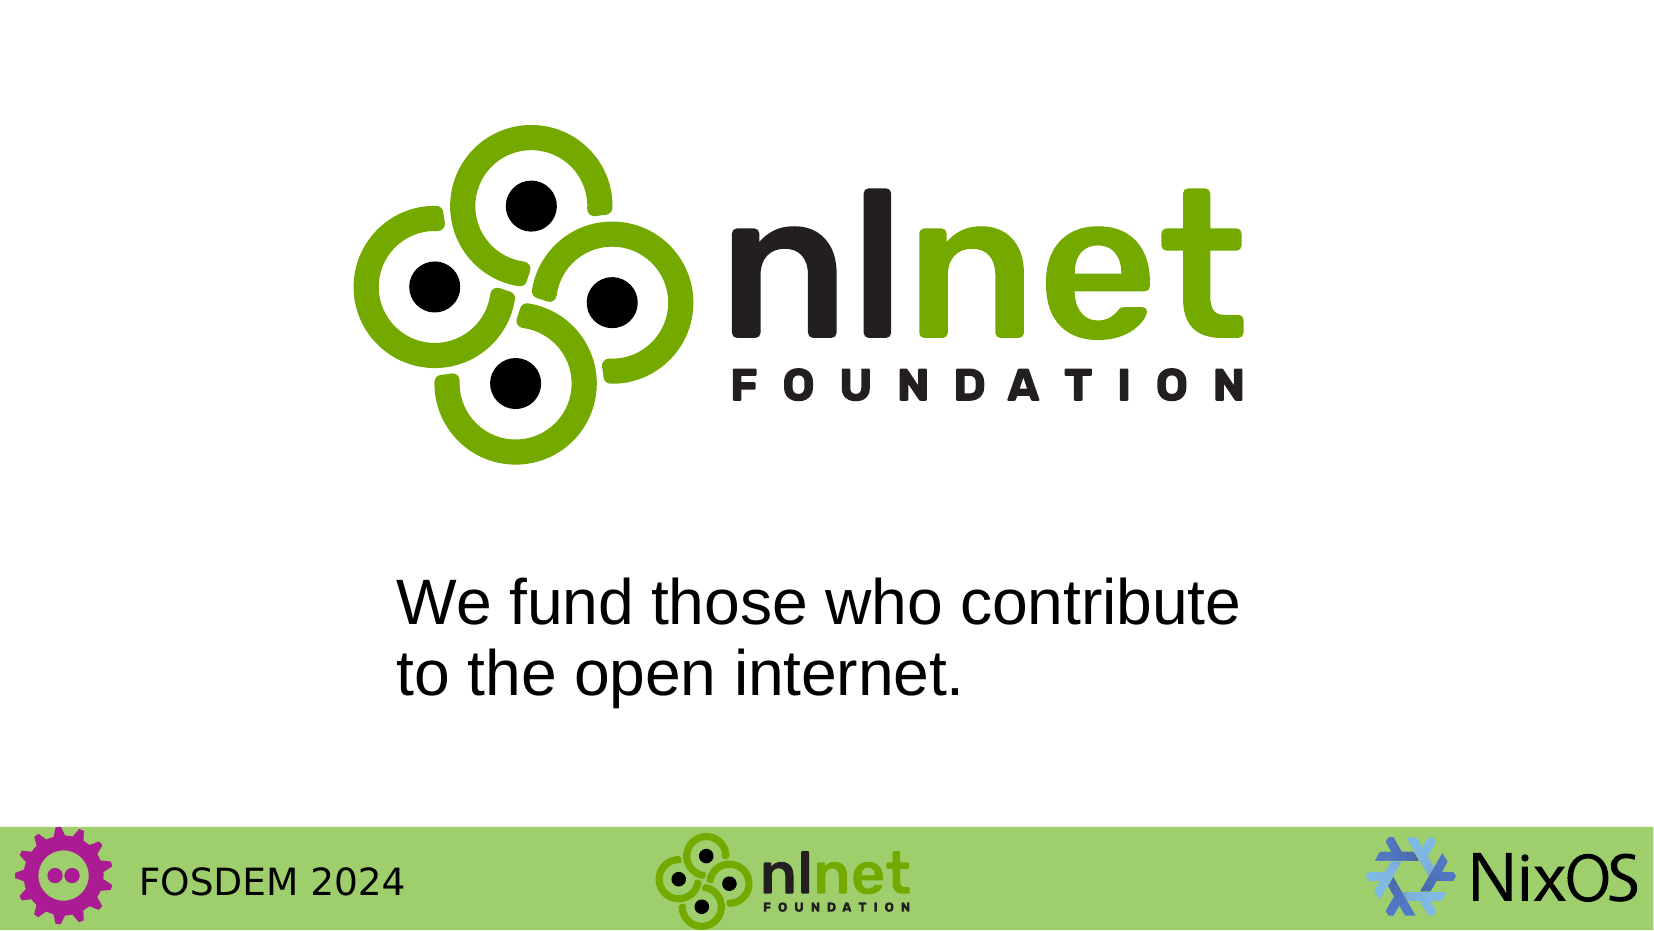

# We fund those who contribute to the open internet.